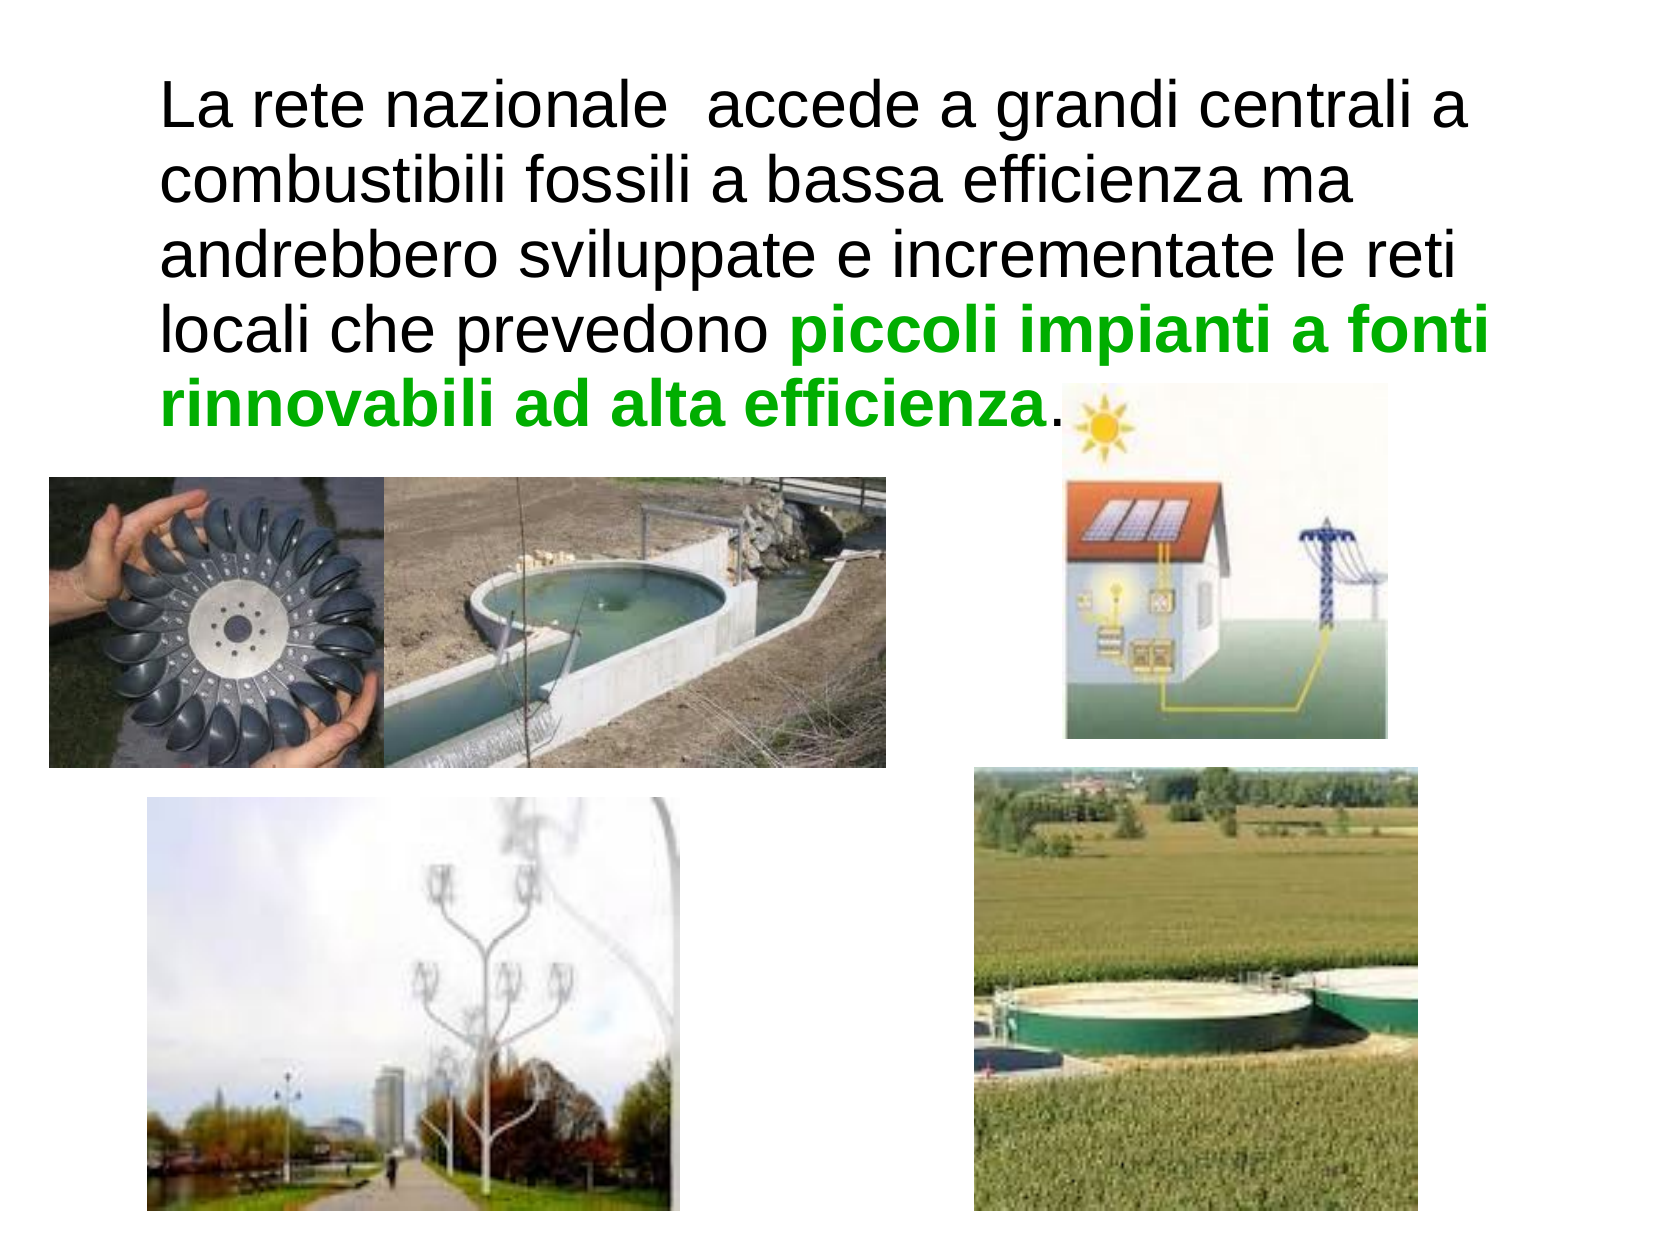

# La rete nazionale accede a grandi centrali a combustibili fossili a bassa efficienza ma andrebbero sviluppate e incrementate le reti locali che prevedono piccoli impianti a fonti rinnovabili ad alta efficienza.